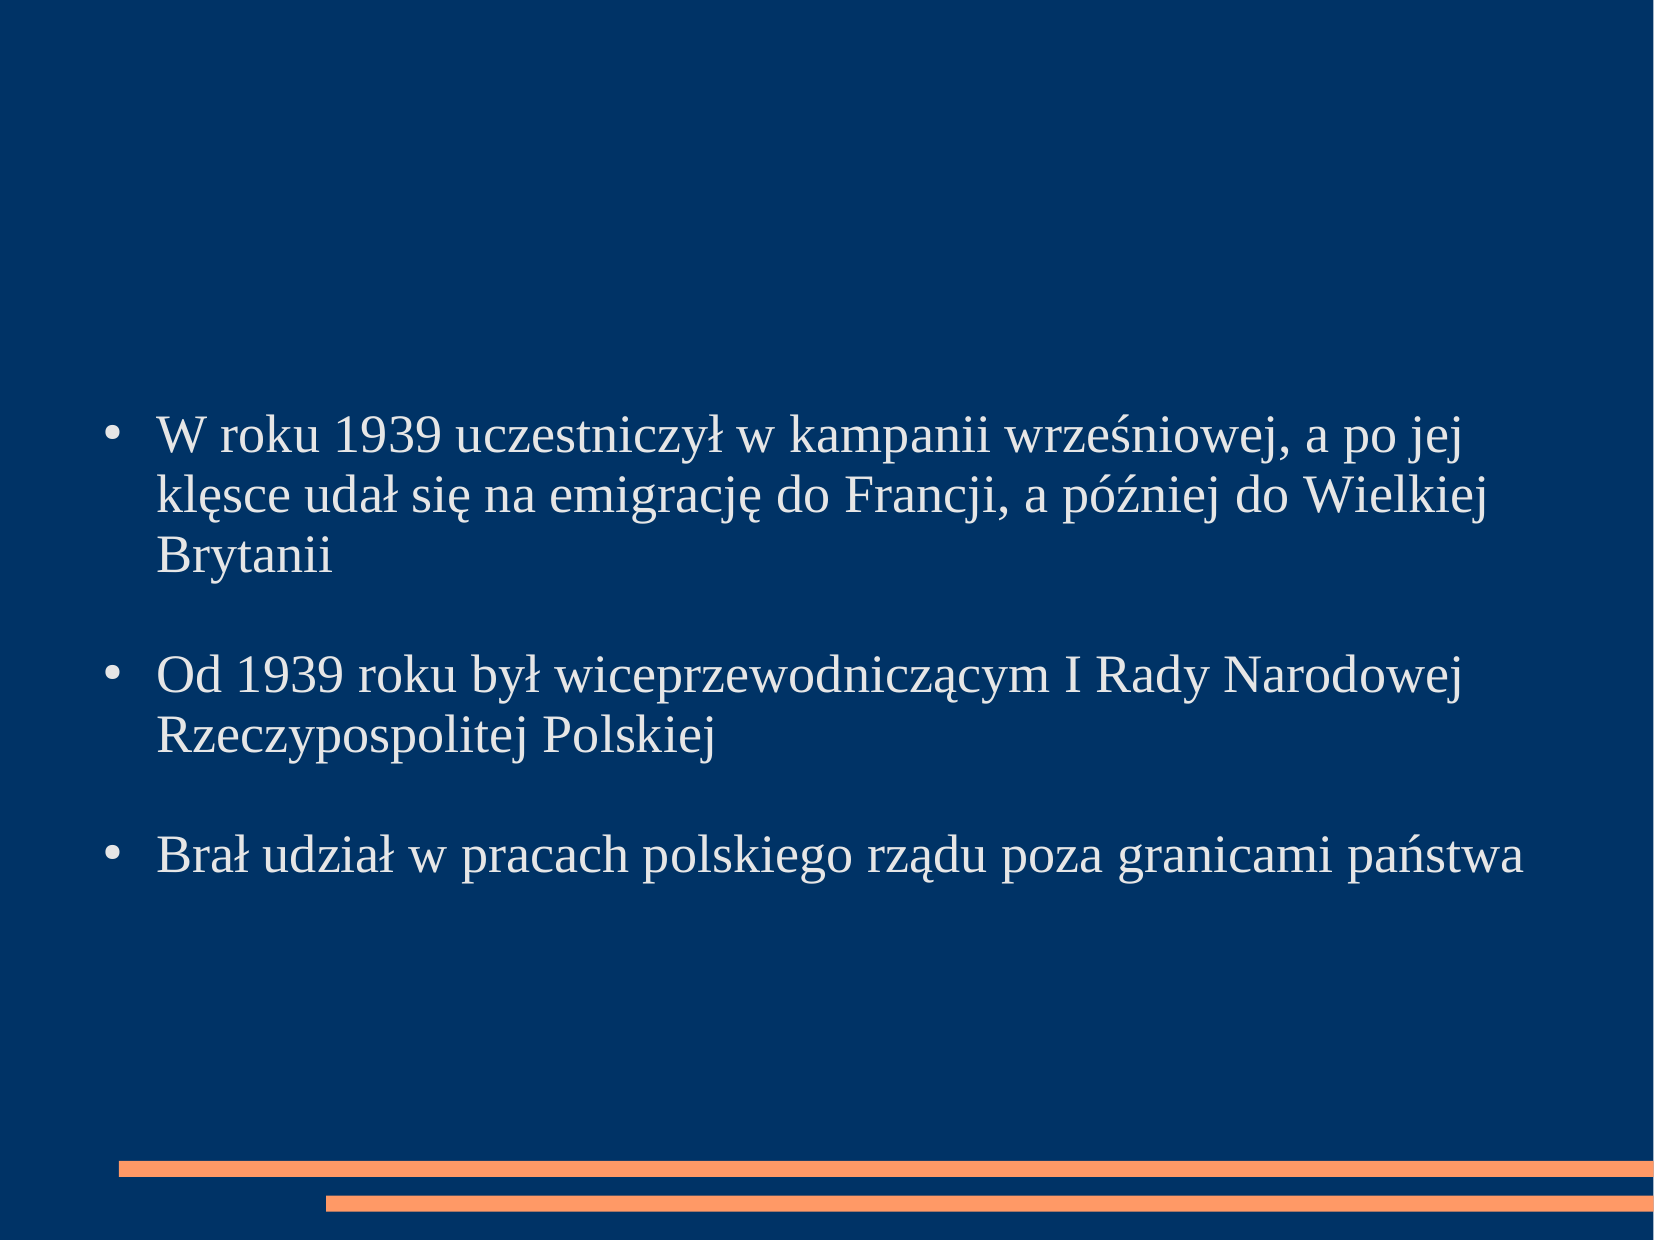

#
W roku 1939 uczestniczył w kampanii wrześniowej, a po jej klęsce udał się na emigrację do Francji, a później do Wielkiej Brytanii
Od 1939 roku był wiceprzewodniczącym I Rady Narodowej Rzeczypospolitej Polskiej
Brał udział w pracach polskiego rządu poza granicami państwa